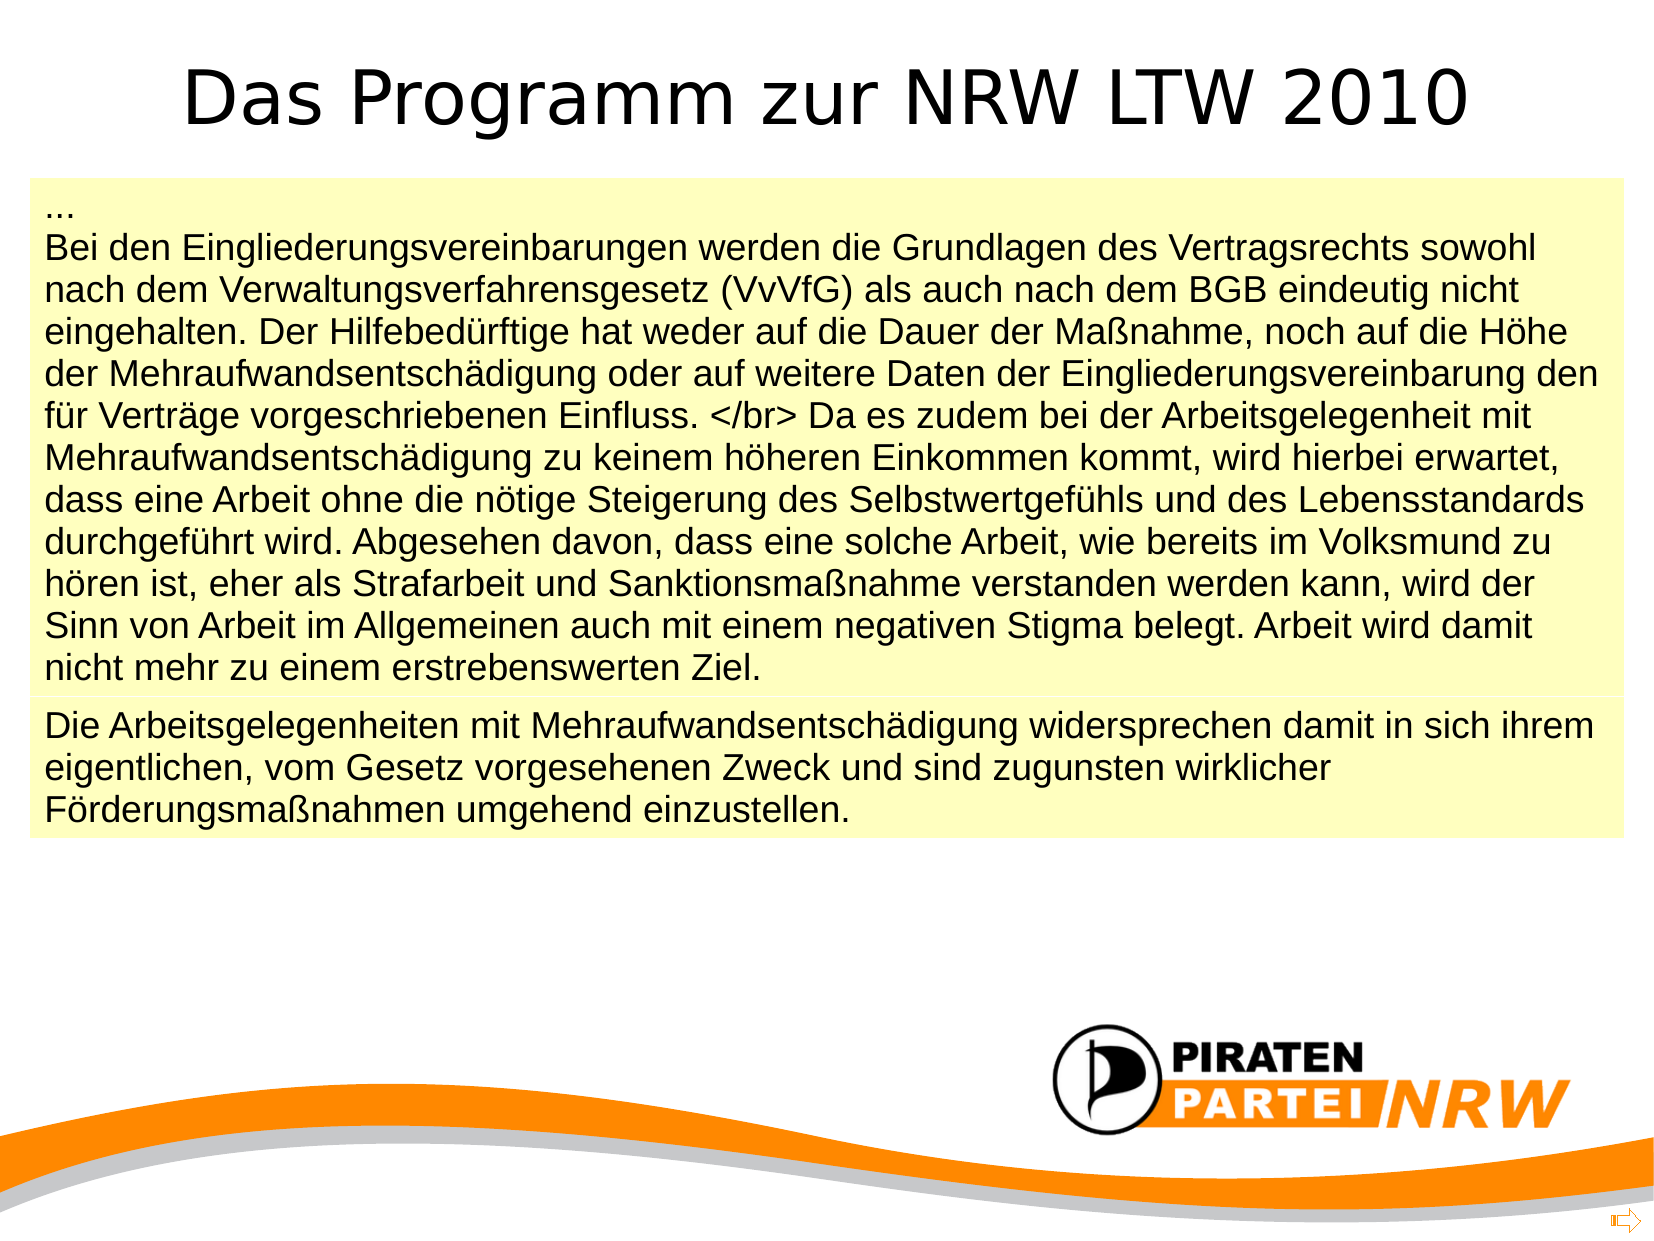

# Das Programm zur NRW LTW 2010
| ... Bei den Eingliederungsvereinbarungen werden die Grundlagen des Vertragsrechts sowohl nach dem Verwaltungsverfahrensgesetz (VvVfG) als auch nach dem BGB eindeutig nicht eingehalten. Der Hilfebedürftige hat weder auf die Dauer der Maßnahme, noch auf die Höhe der Mehraufwandsentschädigung oder auf weitere Daten der Eingliederungsvereinbarung den für Verträge vorgeschriebenen Einfluss. </br> Da es zudem bei der Arbeitsgelegenheit mit Mehraufwandsentschädigung zu keinem höheren Einkommen kommt, wird hierbei erwartet, dass eine Arbeit ohne die nötige Steigerung des Selbstwertgefühls und des Lebensstandards durchgeführt wird. Abgesehen davon, dass eine solche Arbeit, wie bereits im Volksmund zu hören ist, eher als Strafarbeit und Sanktionsmaßnahme verstanden werden kann, wird der Sinn von Arbeit im Allgemeinen auch mit einem negativen Stigma belegt. Arbeit wird damit nicht mehr zu einem erstrebenswerten Ziel. |
| --- |
| Die Arbeitsgelegenheiten mit Mehraufwandsentschädigung widersprechen damit in sich ihrem eigentlichen, vom Gesetz vorgesehenen Zweck und sind zugunsten wirklicher Förderungsmaßnahmen umgehend einzustellen. |